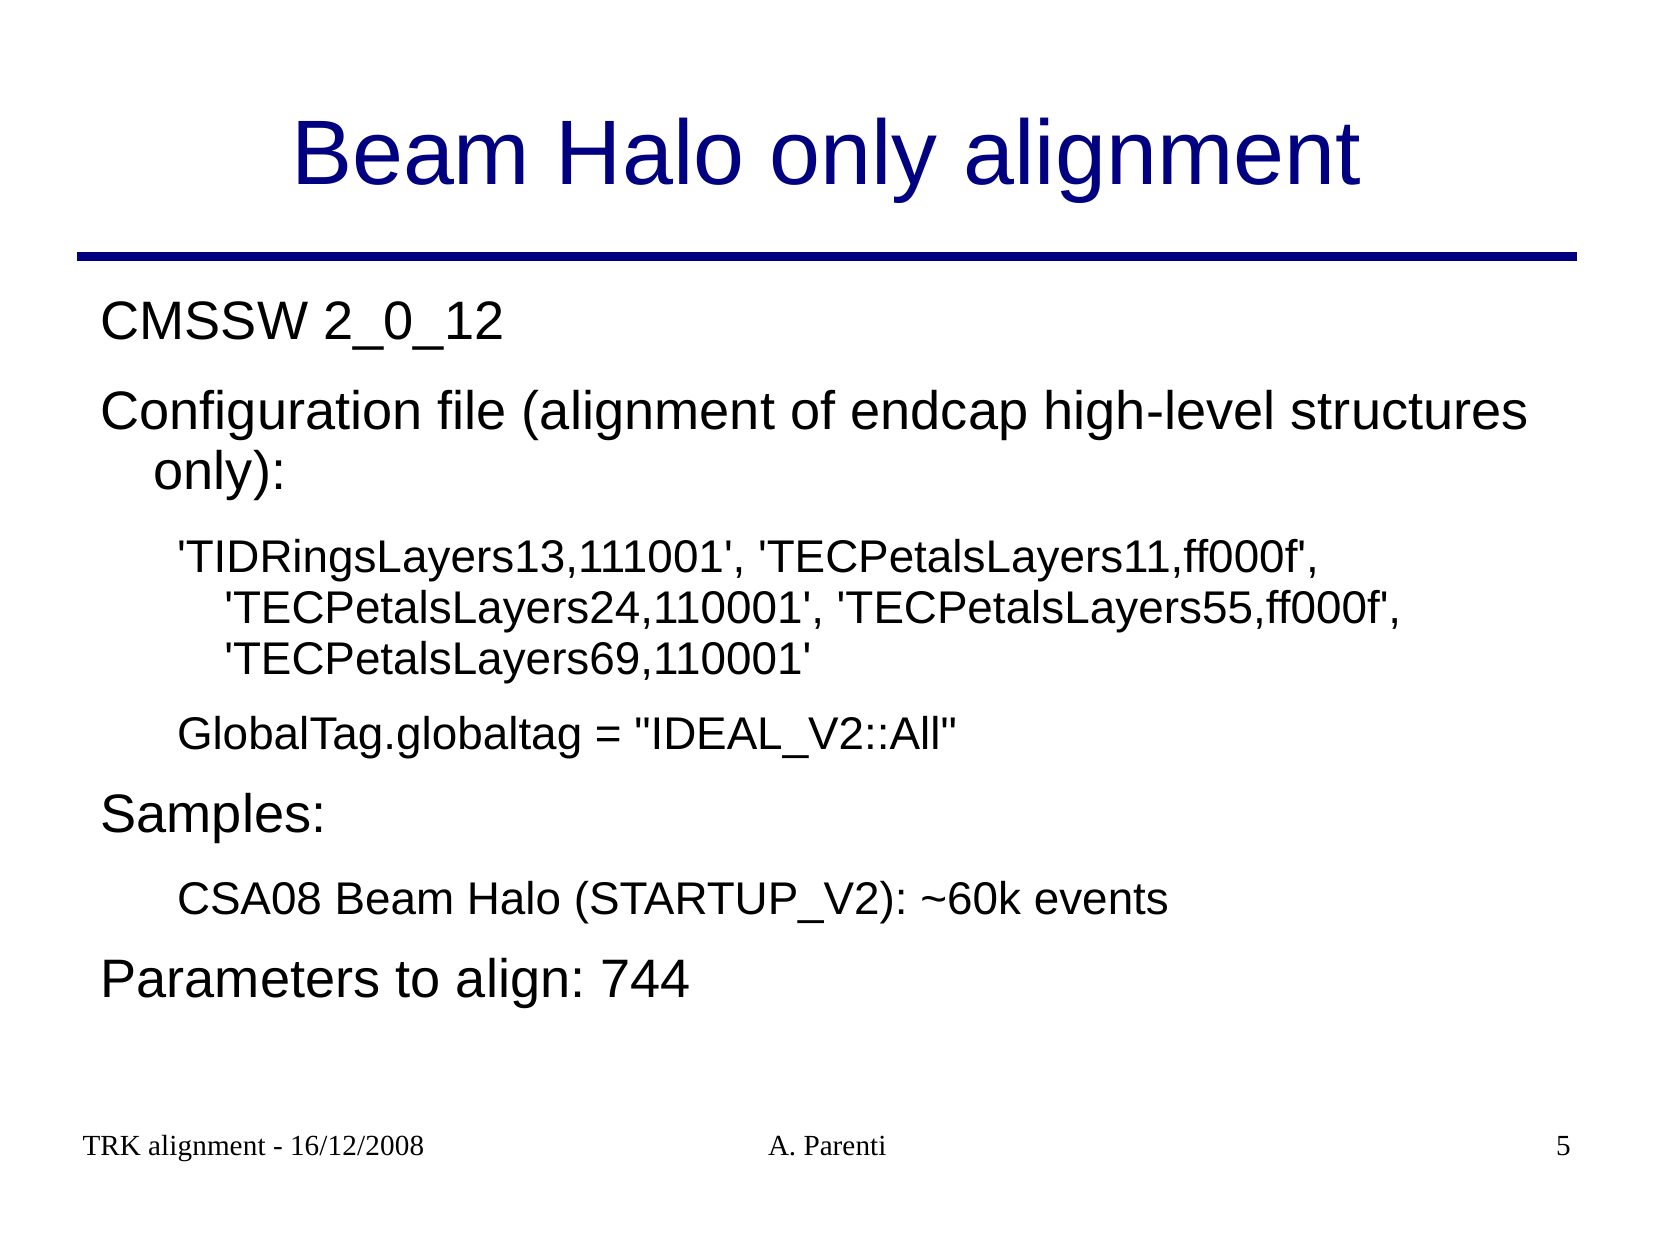

# Beam Halo only alignment
CMSSW 2_0_12
Configuration file (alignment of endcap high-level structures only):
'TIDRingsLayers13,111001', 'TECPetalsLayers11,ff000f', 'TECPetalsLayers24,110001', 'TECPetalsLayers55,ff000f', 'TECPetalsLayers69,110001'
GlobalTag.globaltag = "IDEAL_V2::All"
Samples:
CSA08 Beam Halo (STARTUP_V2): ~60k events
Parameters to align: 744
5